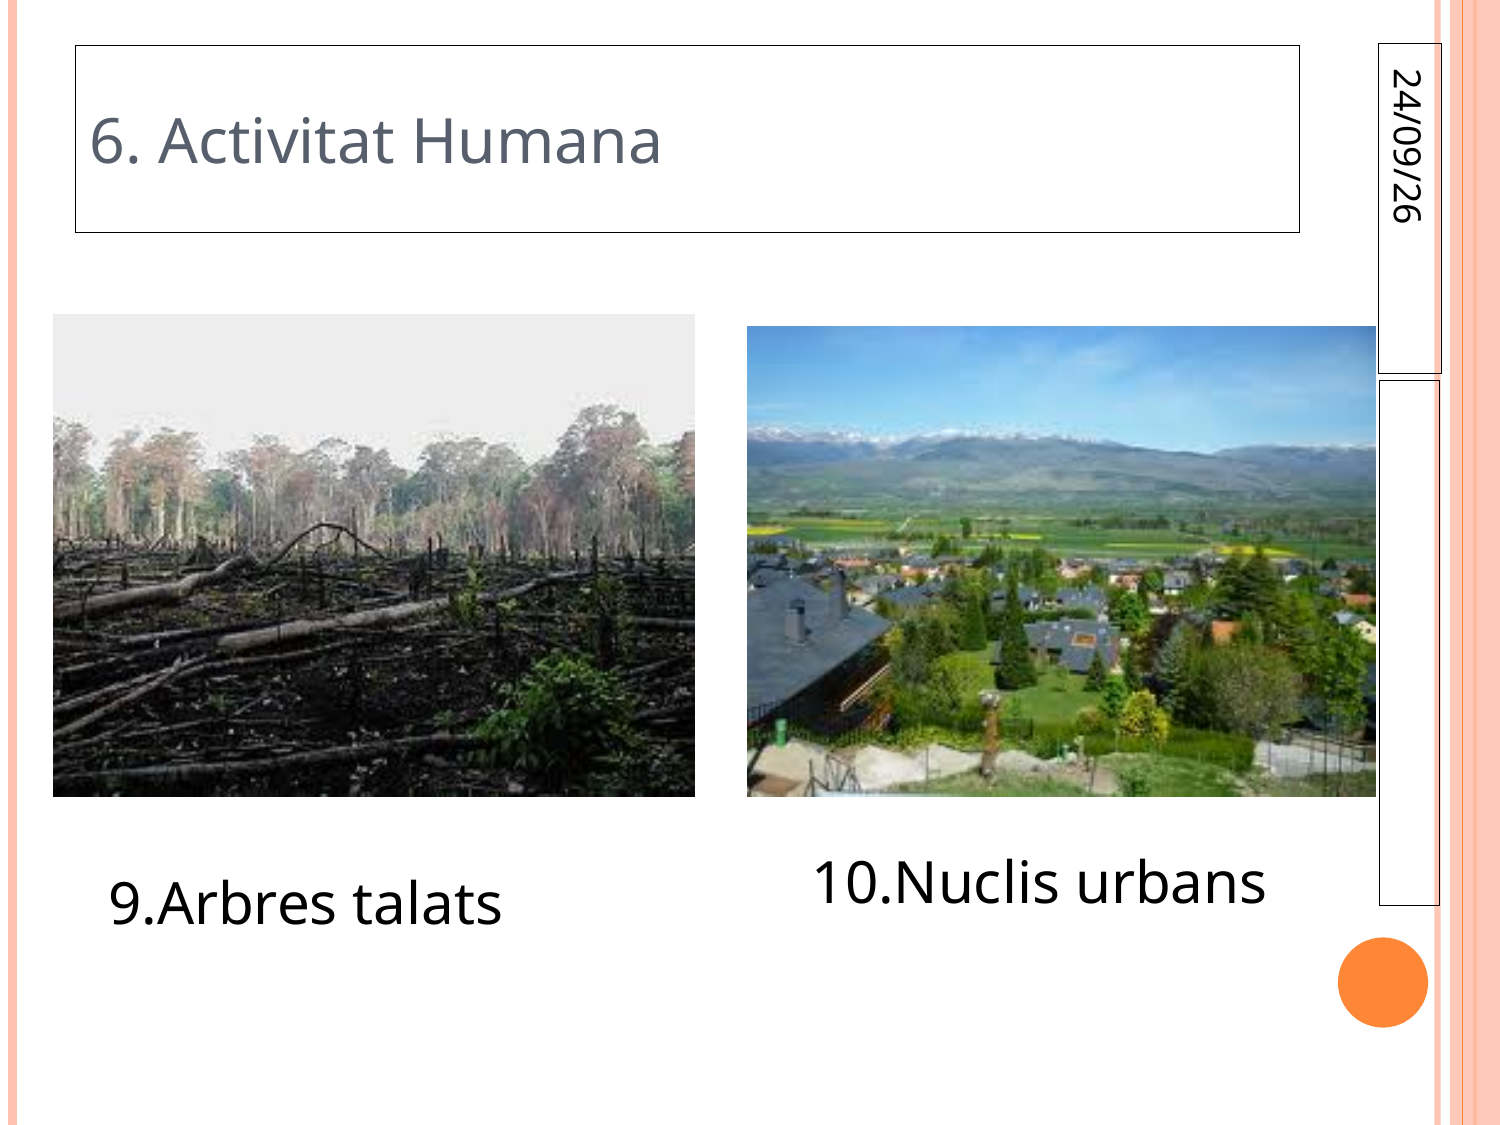

# 6. Activitat Humana
10.Nuclis urbans
9.Arbres talats